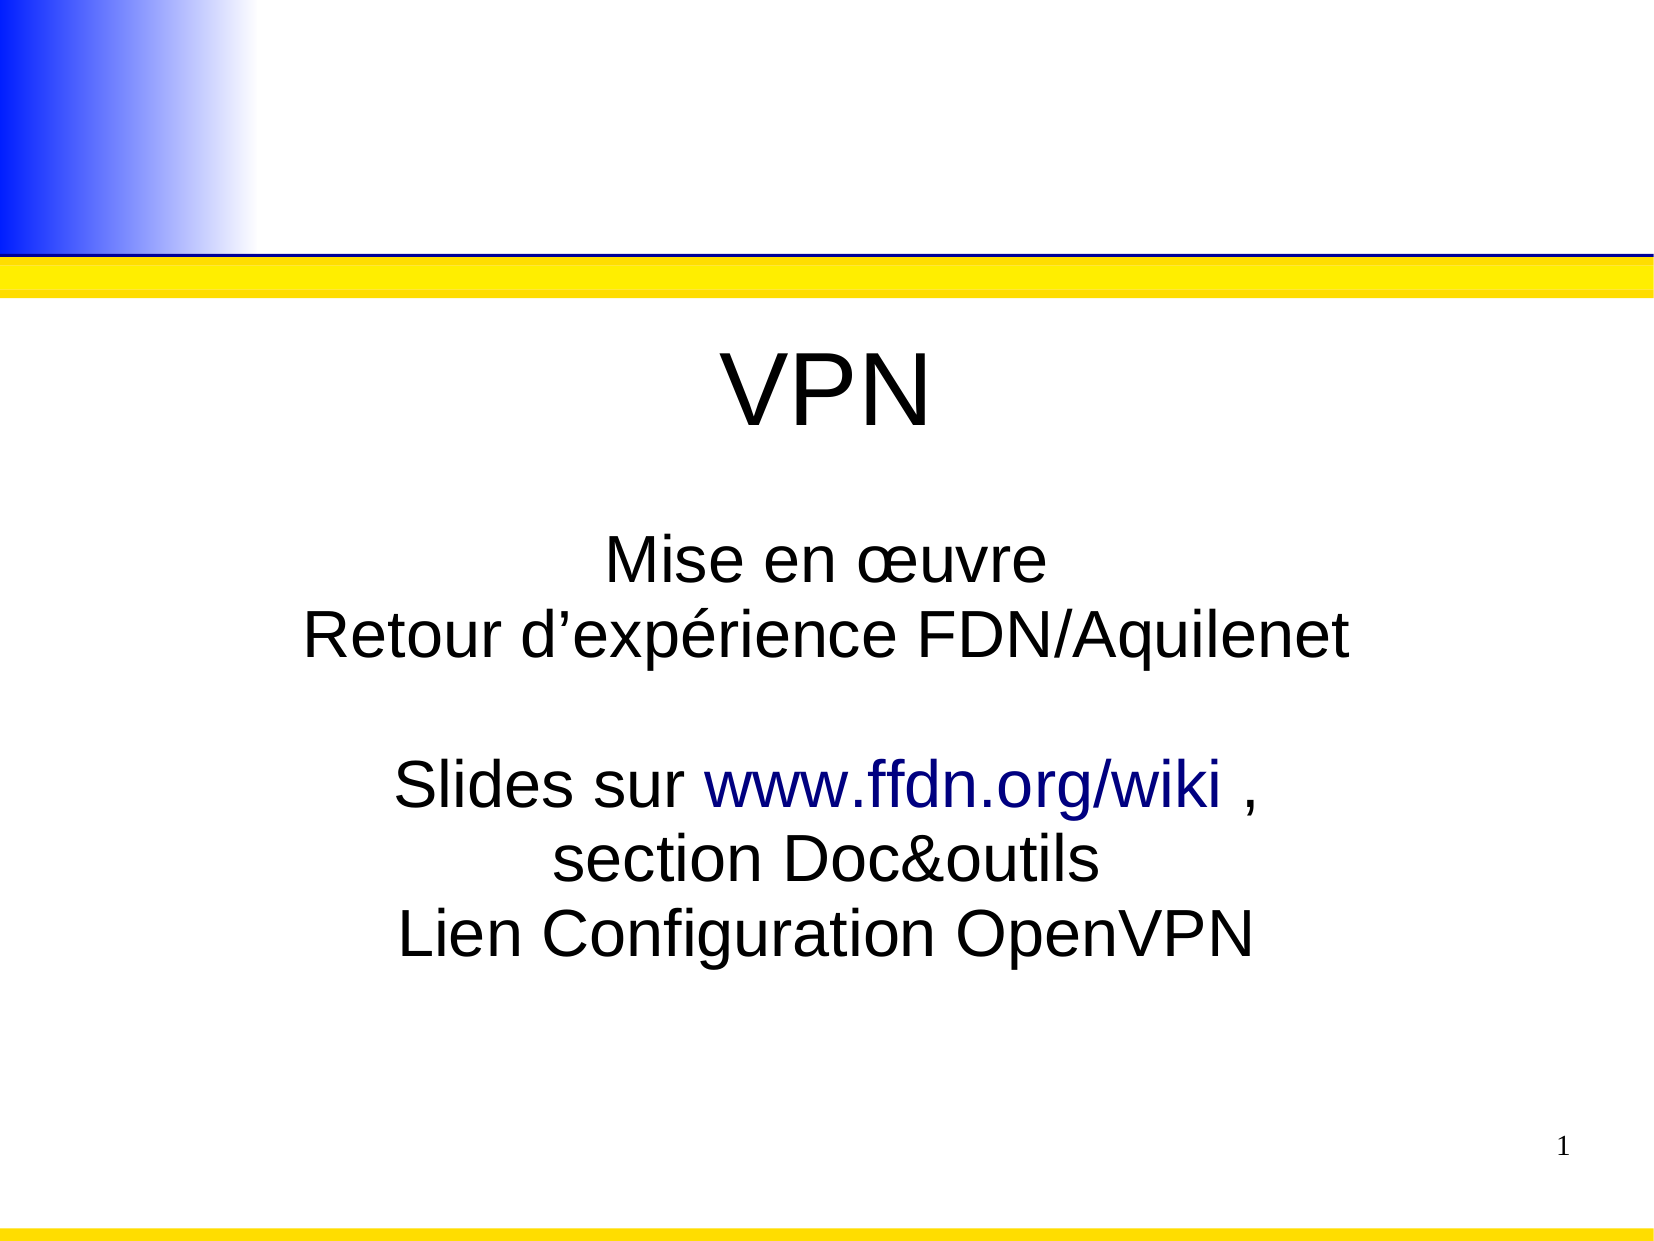

#
VPN
Mise en œuvre
Retour d’expérience FDN/Aquilenet
Slides sur www.ffdn.org/wiki ,
section Doc&outils
Lien Configuration OpenVPN
1